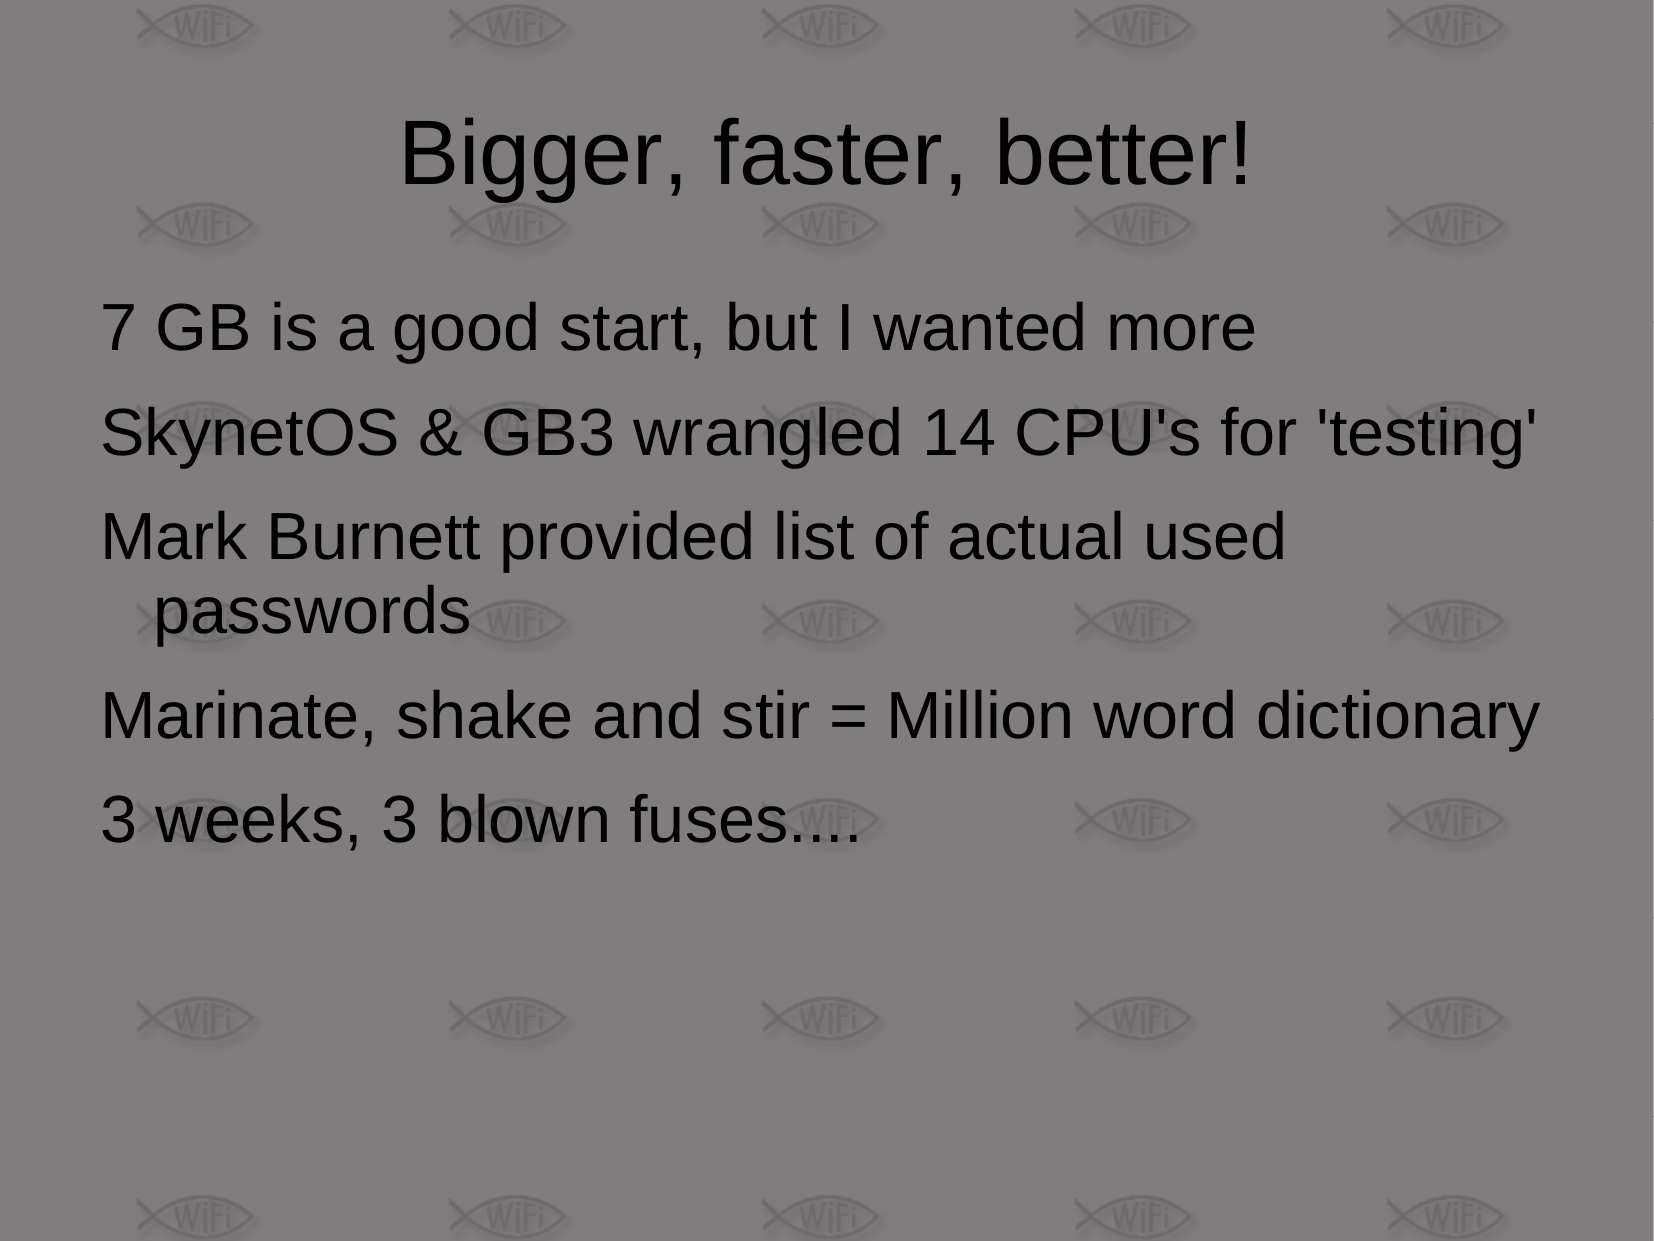

# Bigger, faster, better!
7 GB is a good start, but I wanted more
SkynetOS & GB3 wrangled 14 CPU's for 'testing'
Mark Burnett provided list of actual used passwords
Marinate, shake and stir = Million word dictionary
3 weeks, 3 blown fuses....